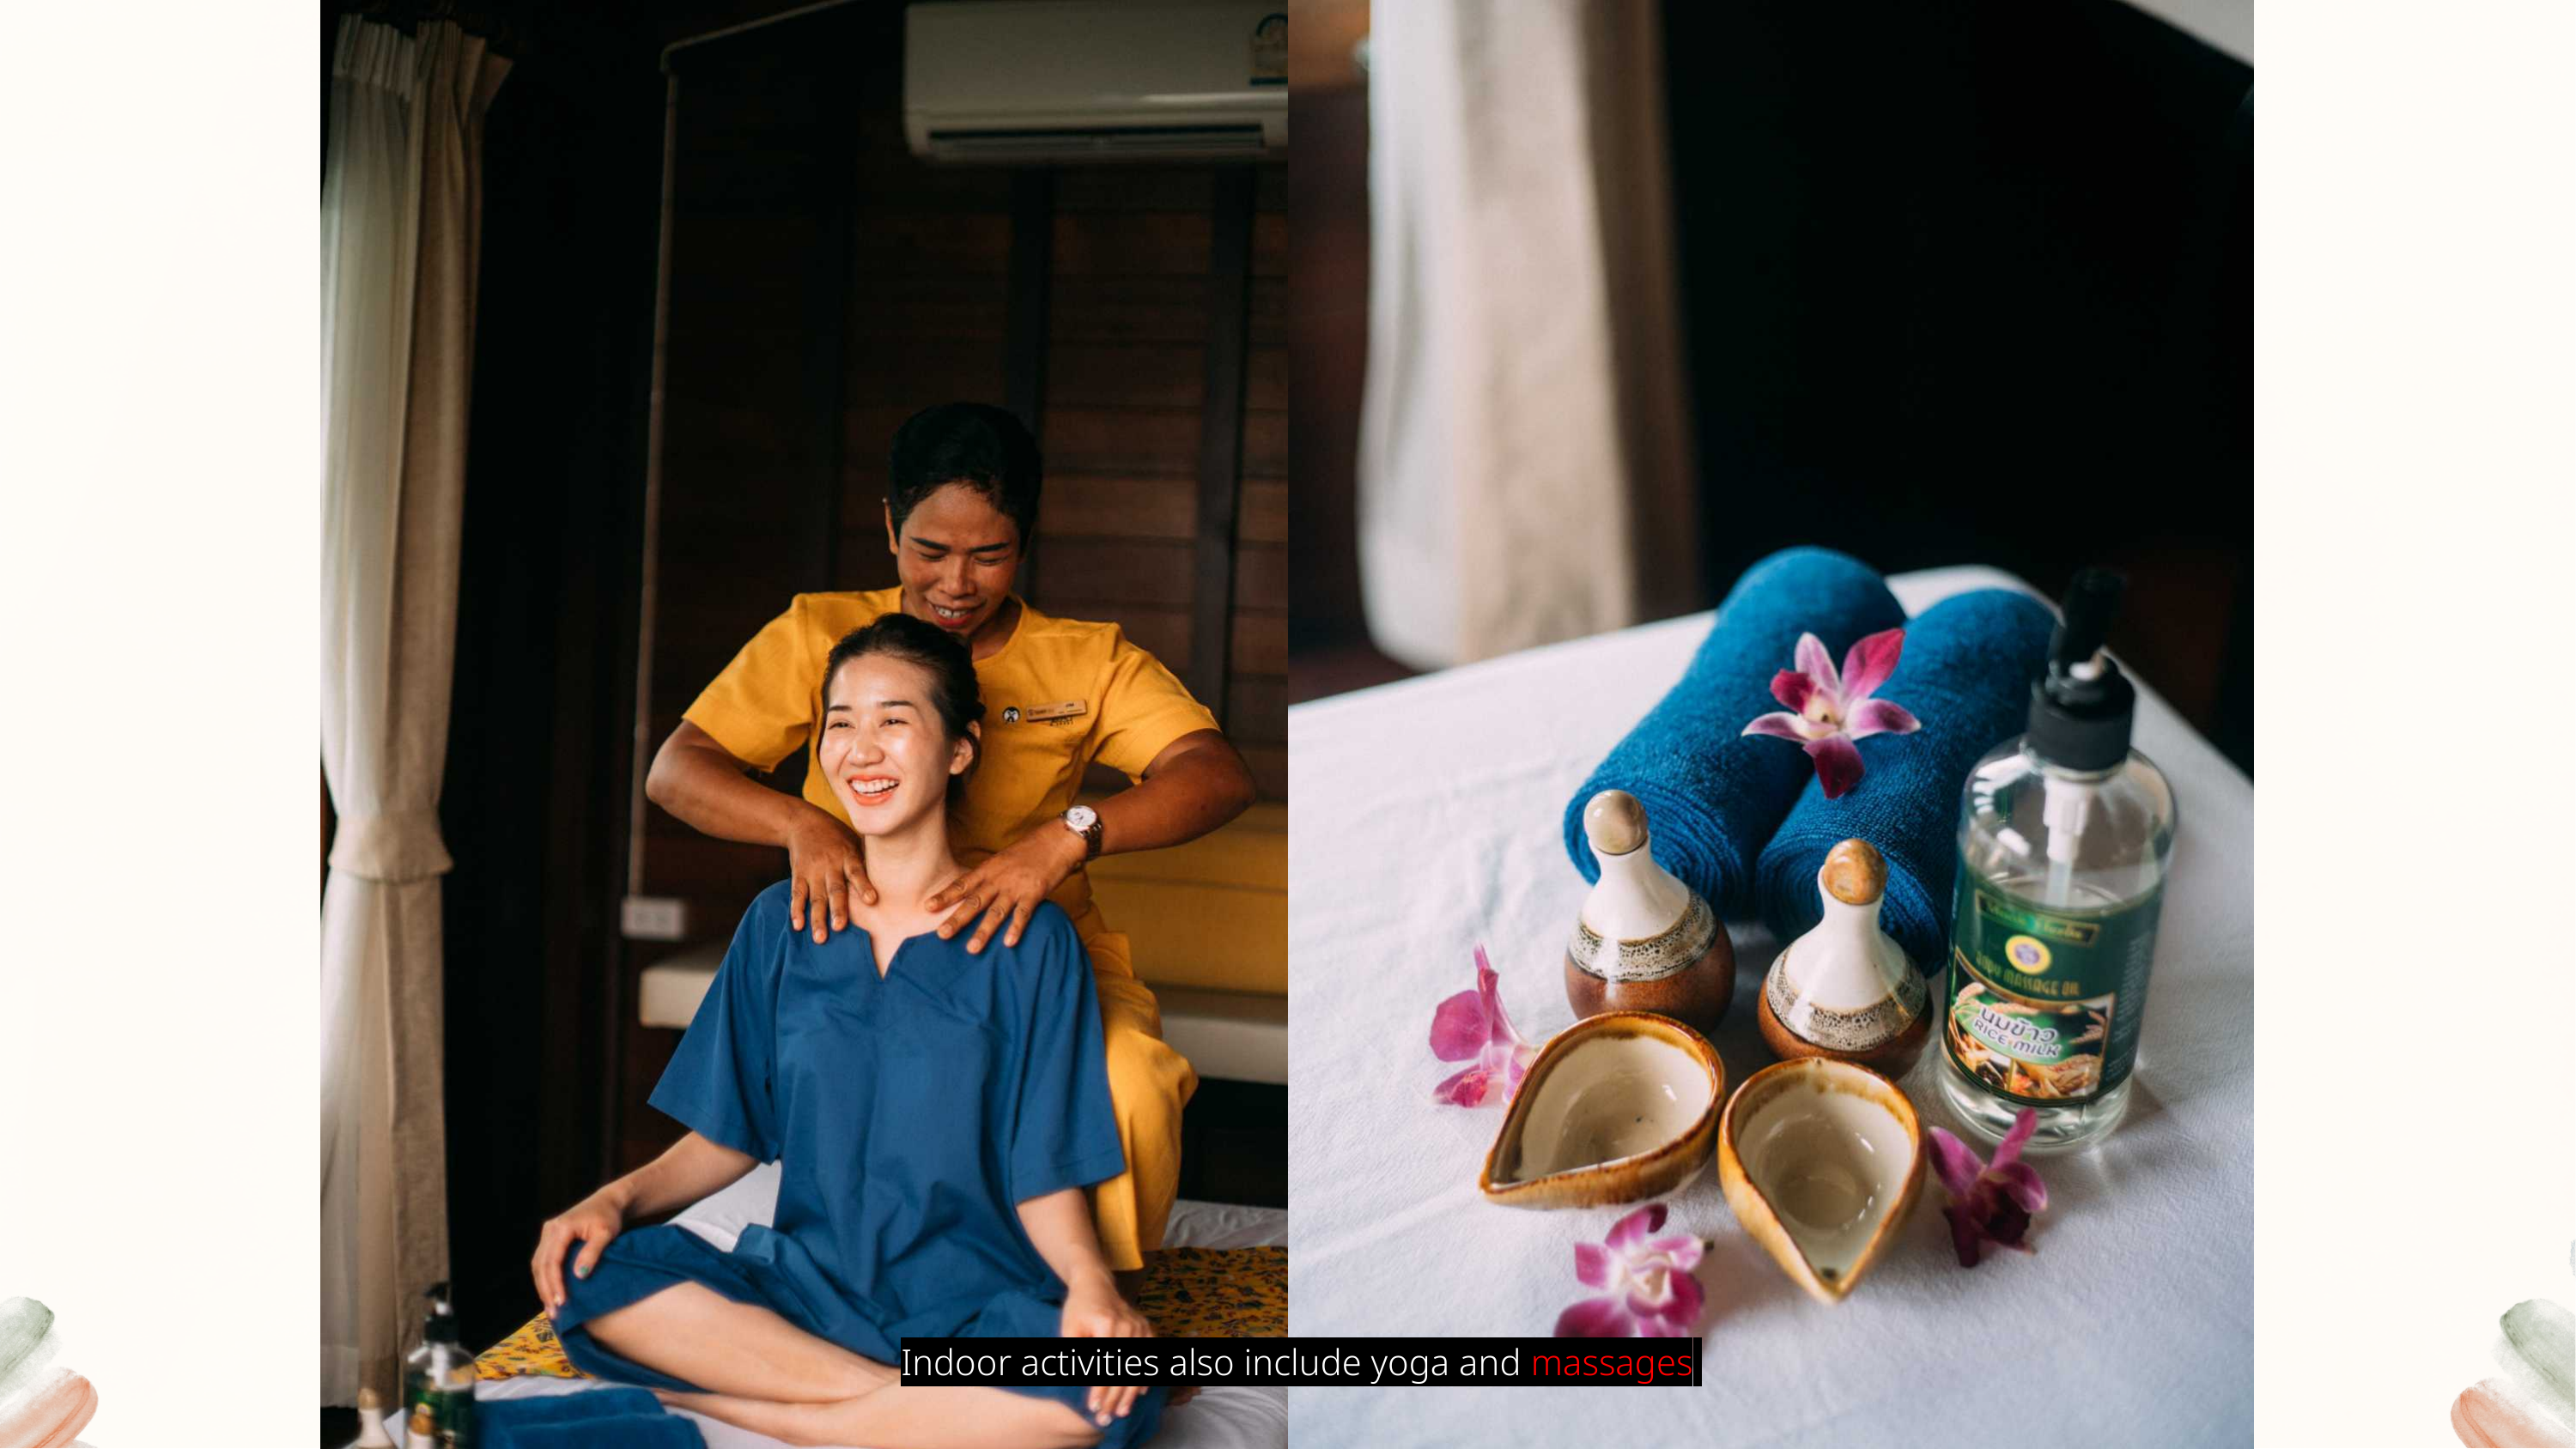

Indoor activities also include yoga and massages